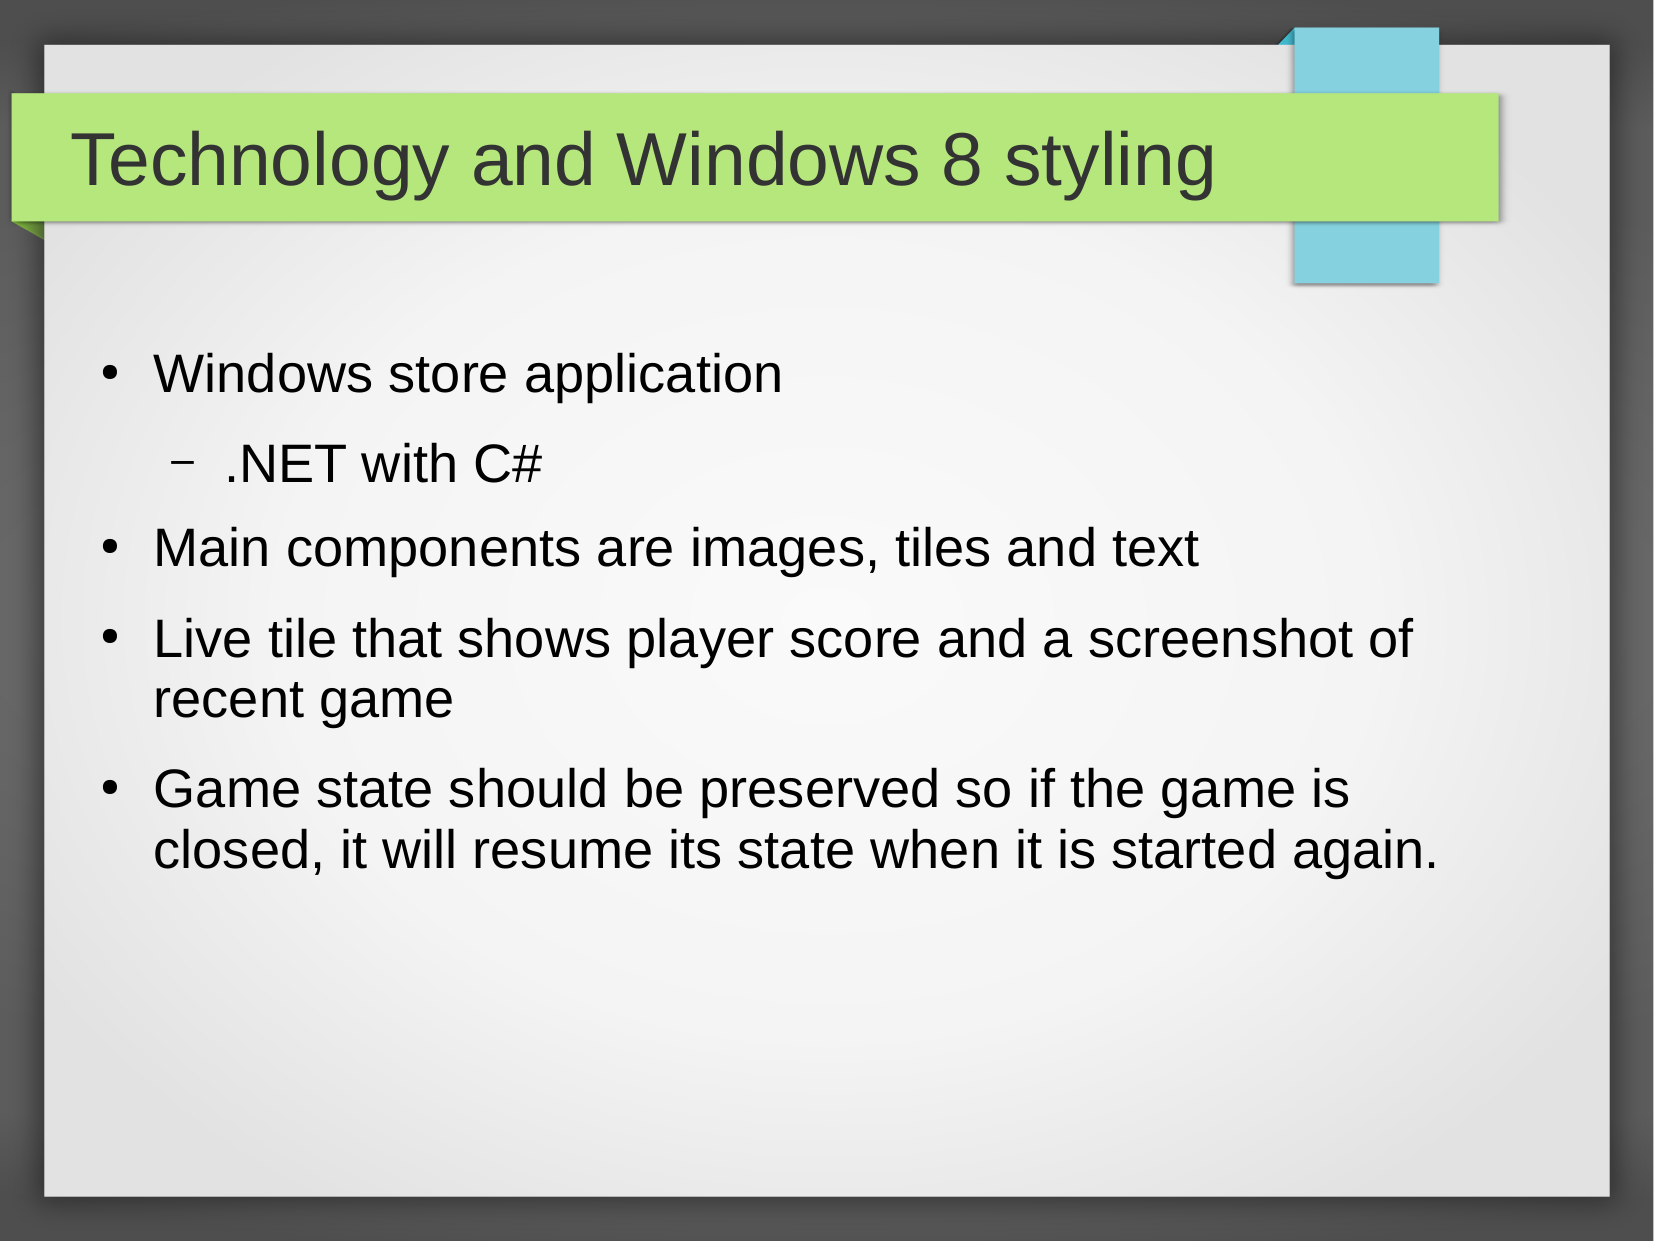

# Technology and Windows 8 styling
Windows store application
.NET with C#
Main components are images, tiles and text
Live tile that shows player score and a screenshot of recent game
Game state should be preserved so if the game is closed, it will resume its state when it is started again.